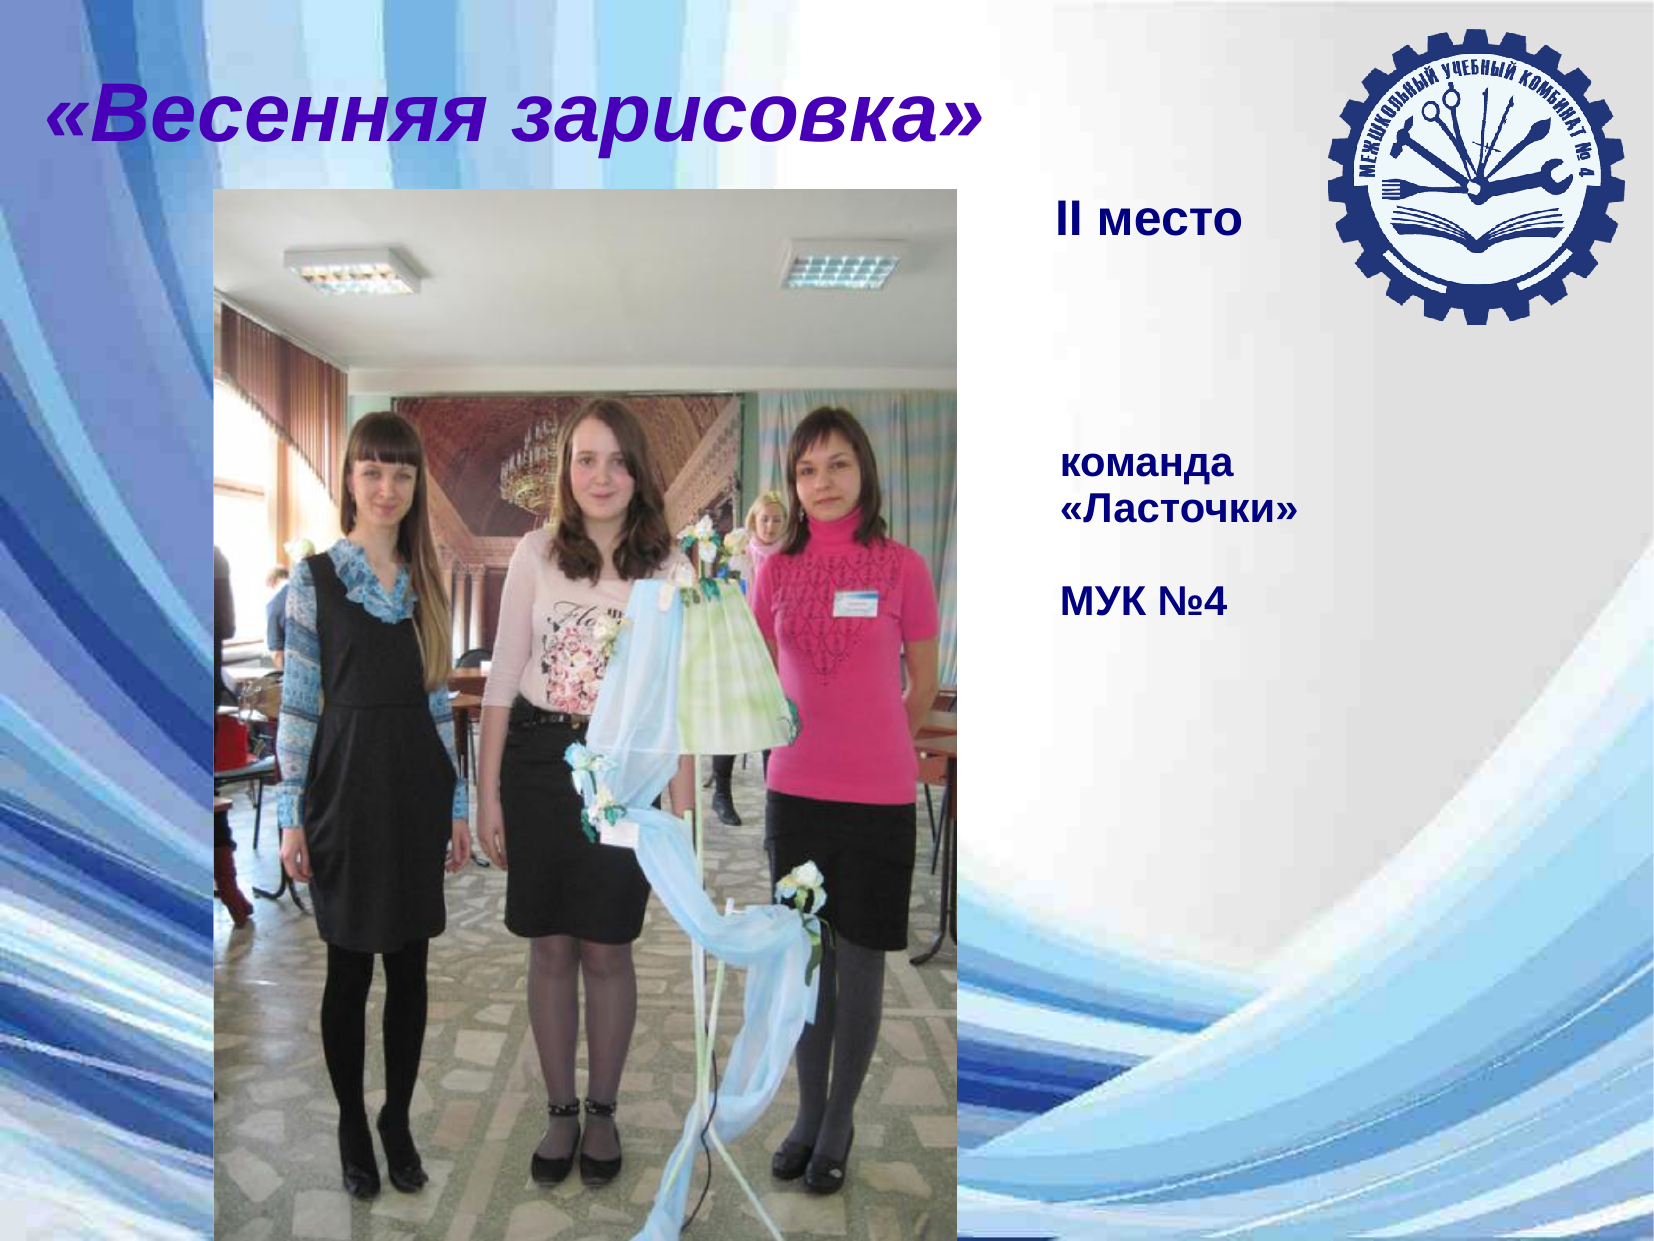

«Весенняя зарисовка»
II место
команда «Ласточки»
МУК №4